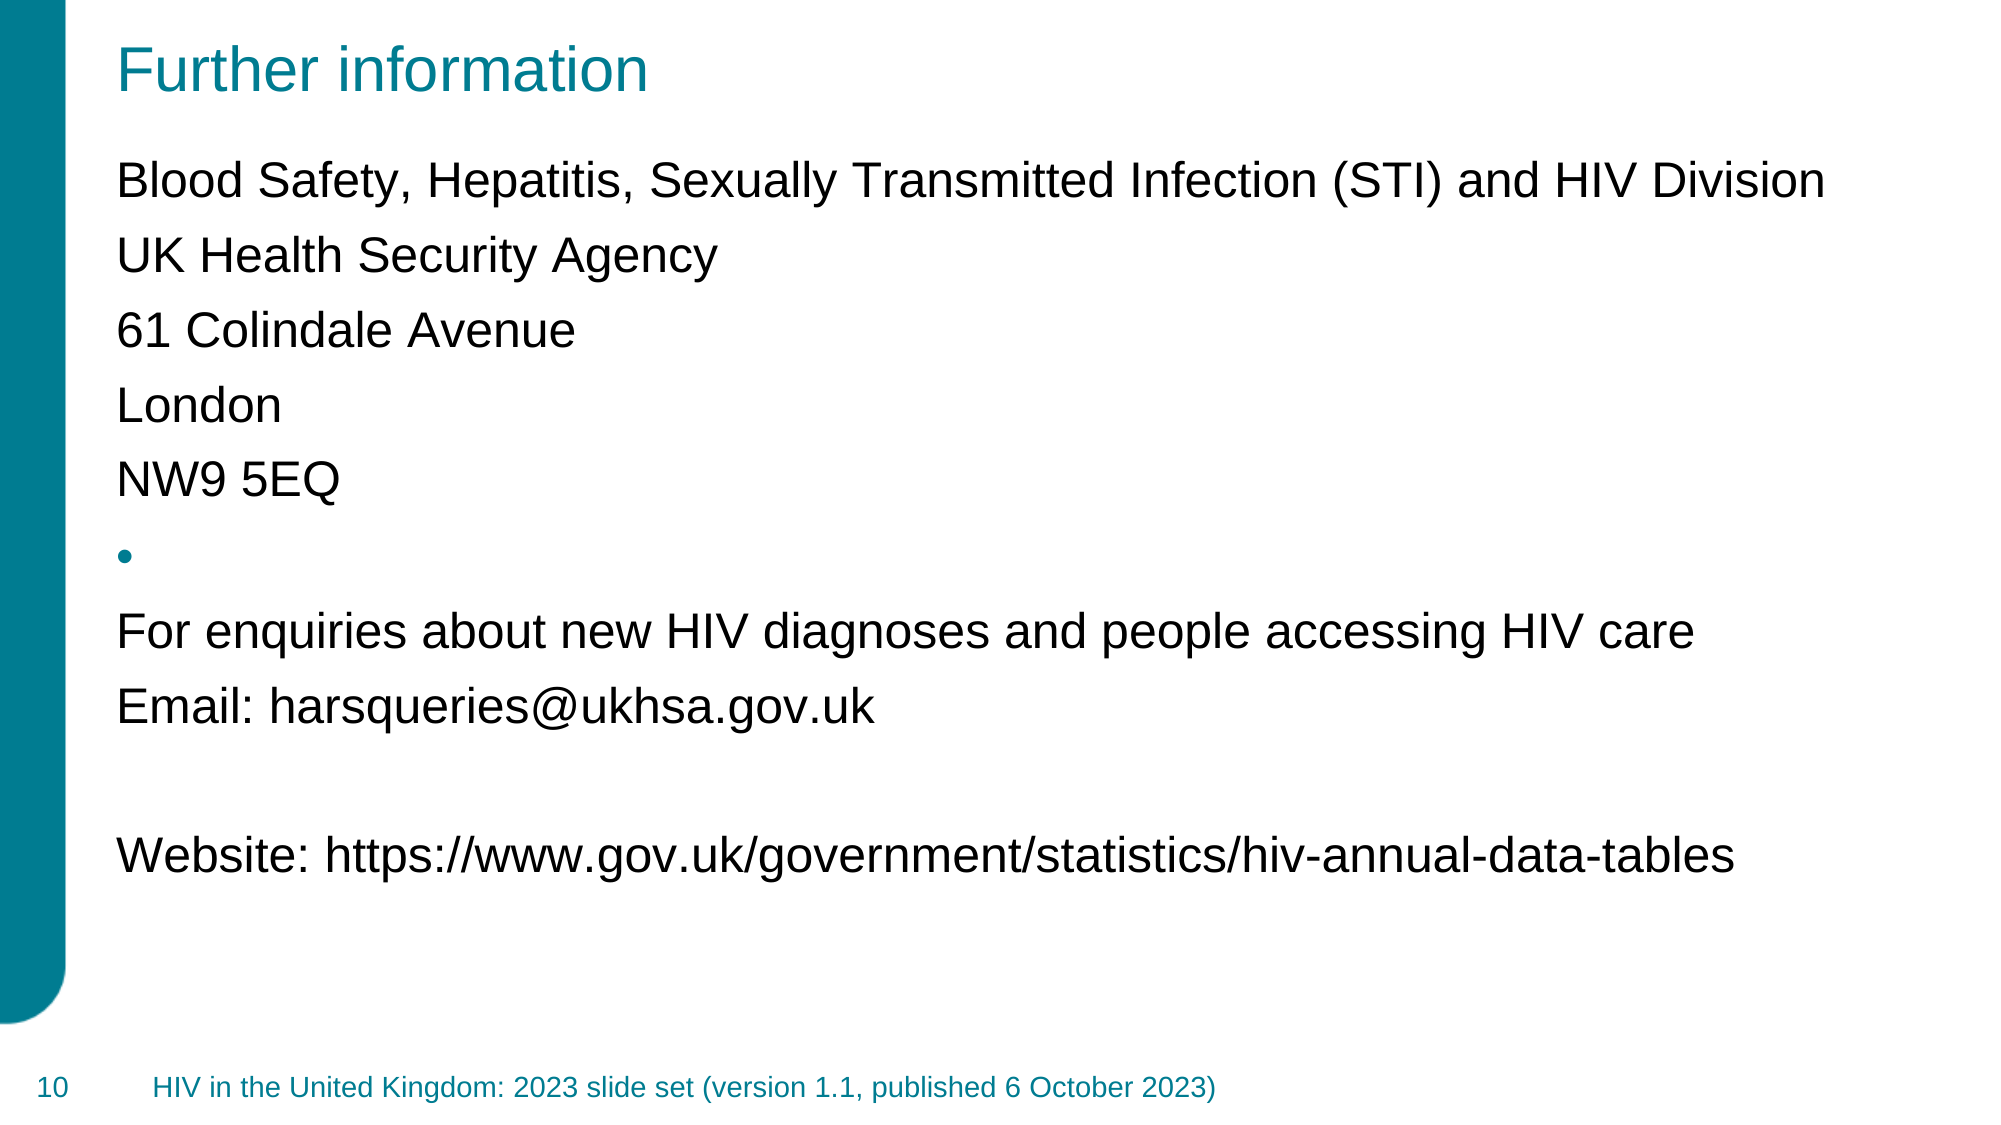

# Further information
Blood Safety, Hepatitis, Sexually Transmitted Infection (STI) and HIV Division
UK Health Security Agency
61 Colindale Avenue
London
NW9 5EQ
For enquiries about new HIV diagnoses and people accessing HIV care
Email: harsqueries@ukhsa.gov.uk
Website: https://www.gov.uk/government/statistics/hiv-annual-data-tables
10
HIV in the United Kingdom: 2023 slide set (version 1.1, published 6 October 2023)